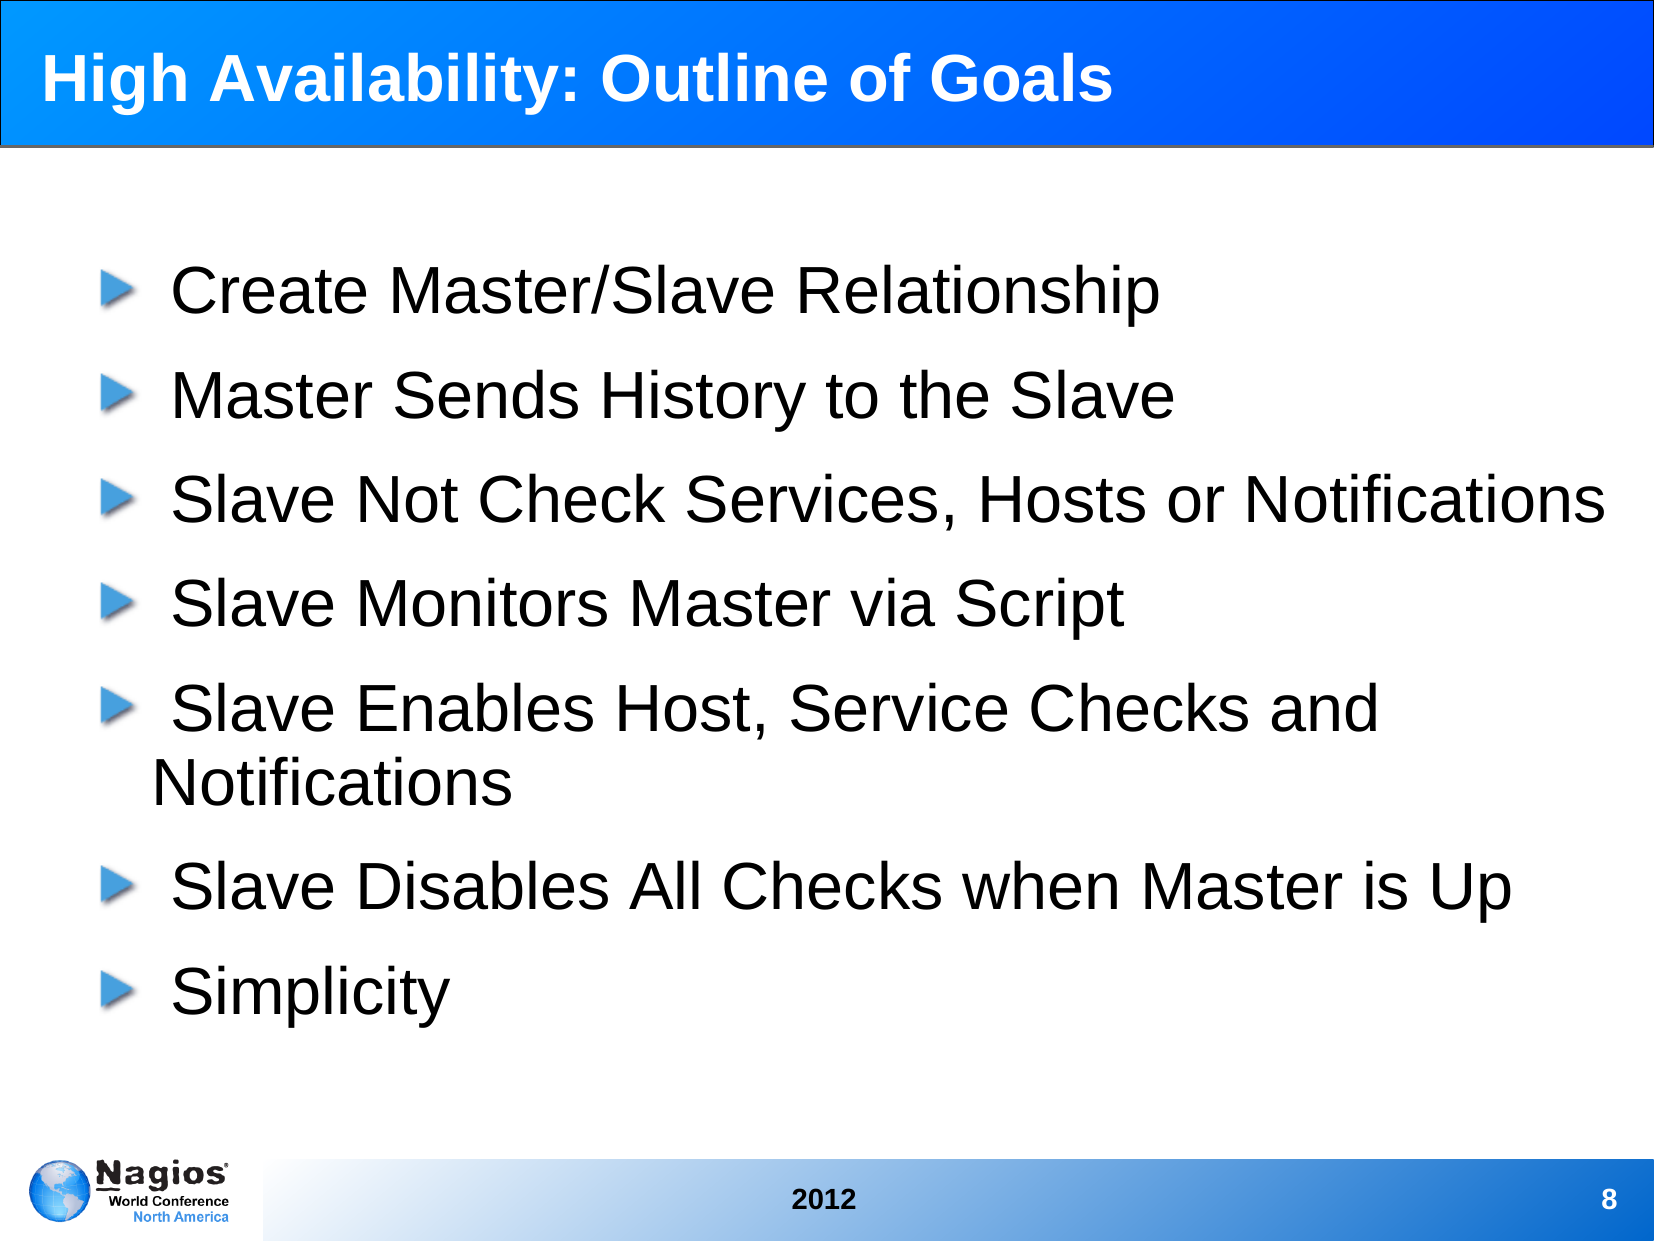

# High Availability: Outline of Goals
 Create Master/Slave Relationship
 Master Sends History to the Slave
 Slave Not Check Services, Hosts or Notifications
 Slave Monitors Master via Script
 Slave Enables Host, Service Checks and Notifications
 Slave Disables All Checks when Master is Up
 Simplicity
2011
8